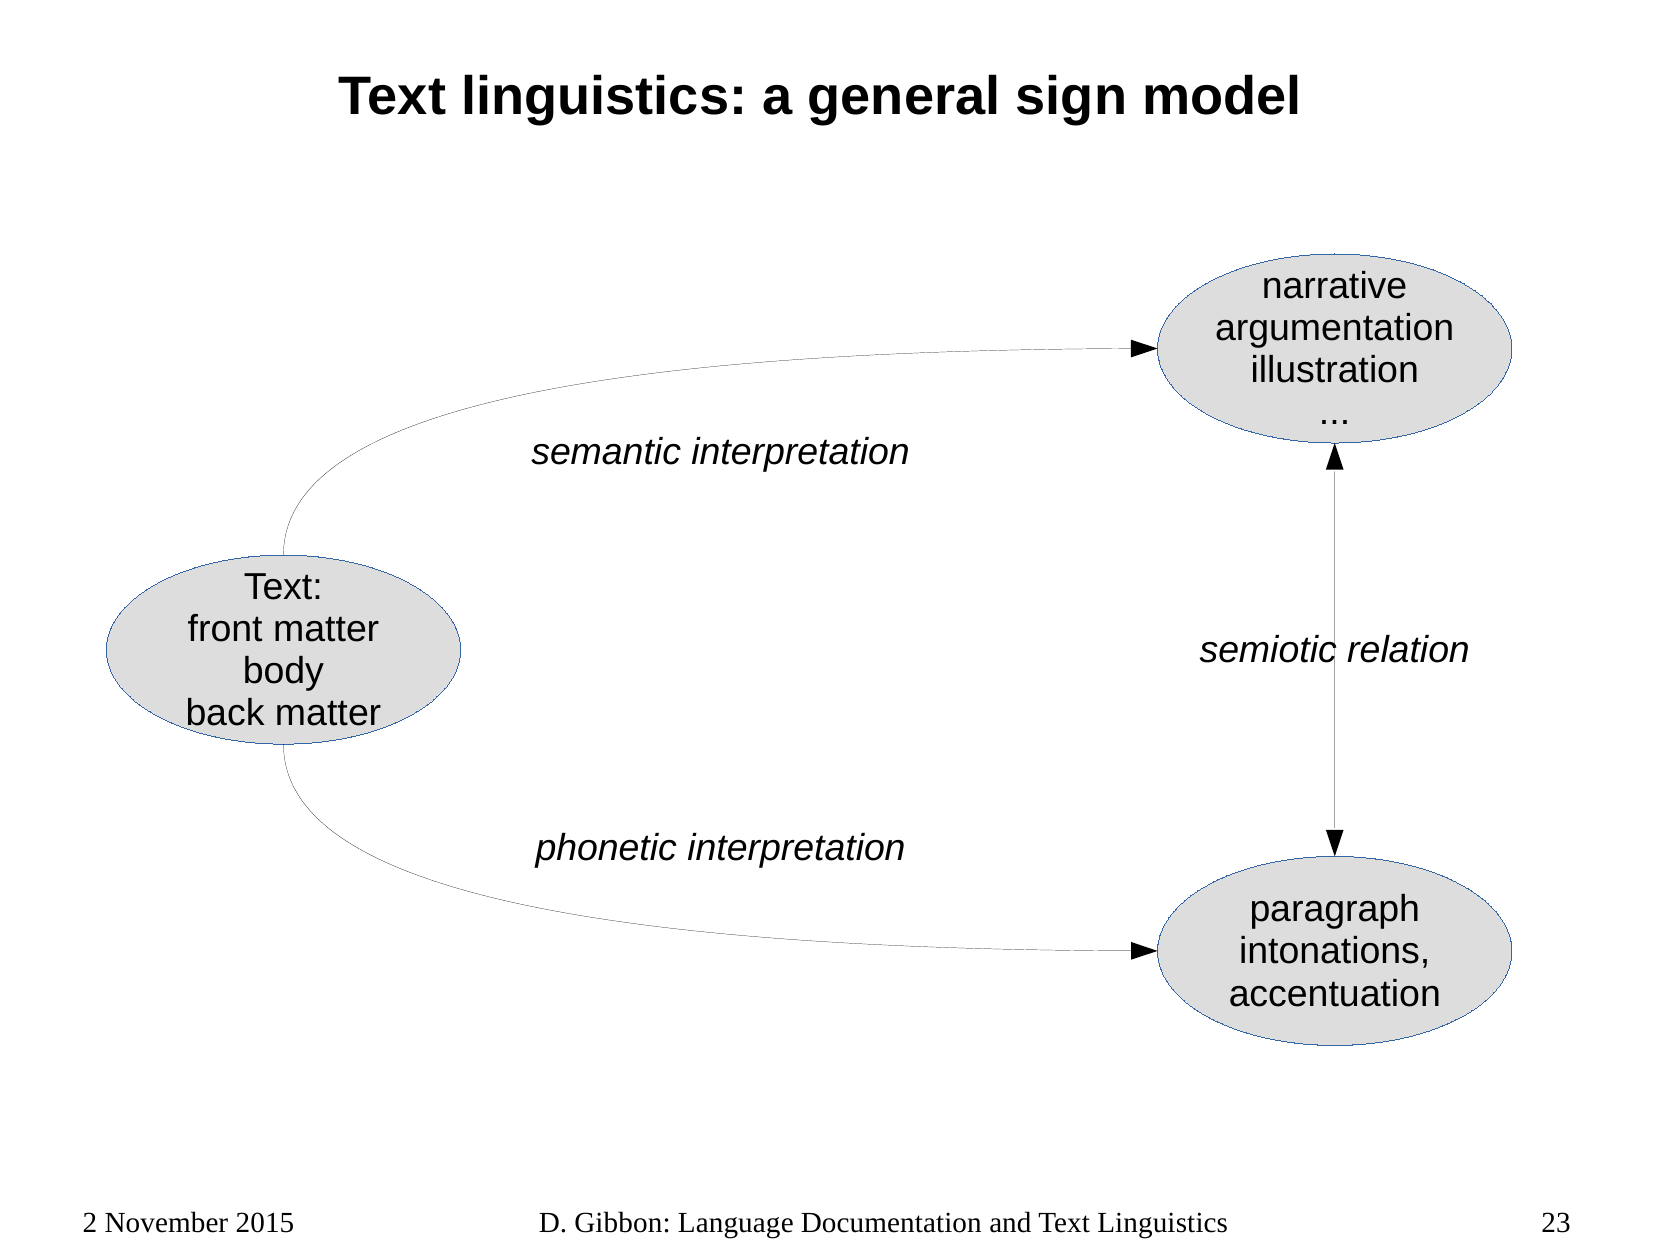

# Text linguistics: a general sign model
narrative
argumentation
illustration
...
Text:
front matter
body
back matter
paragraph
intonations,
accentuation
2 November 2015
D. Gibbon: Language Documentation and Text Linguistics
23